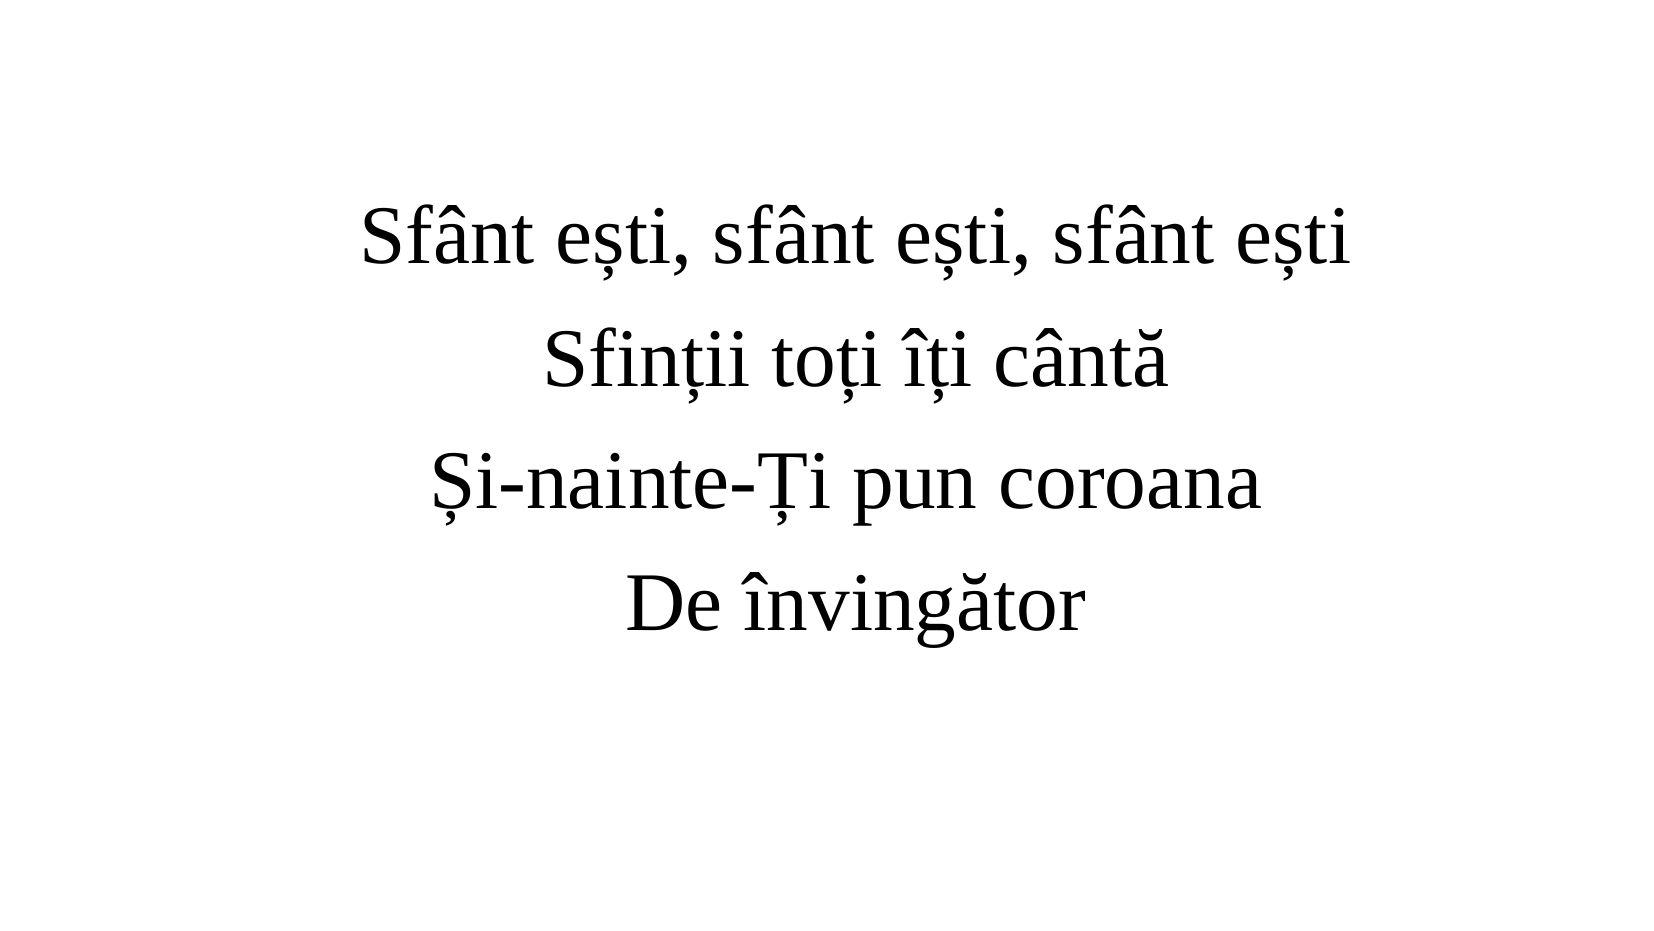

# Sfânt ești, sfânt ești, sfânt ești
Sfinții toți îți cântă
Și-nainte-Ți pun coroana
De învingător